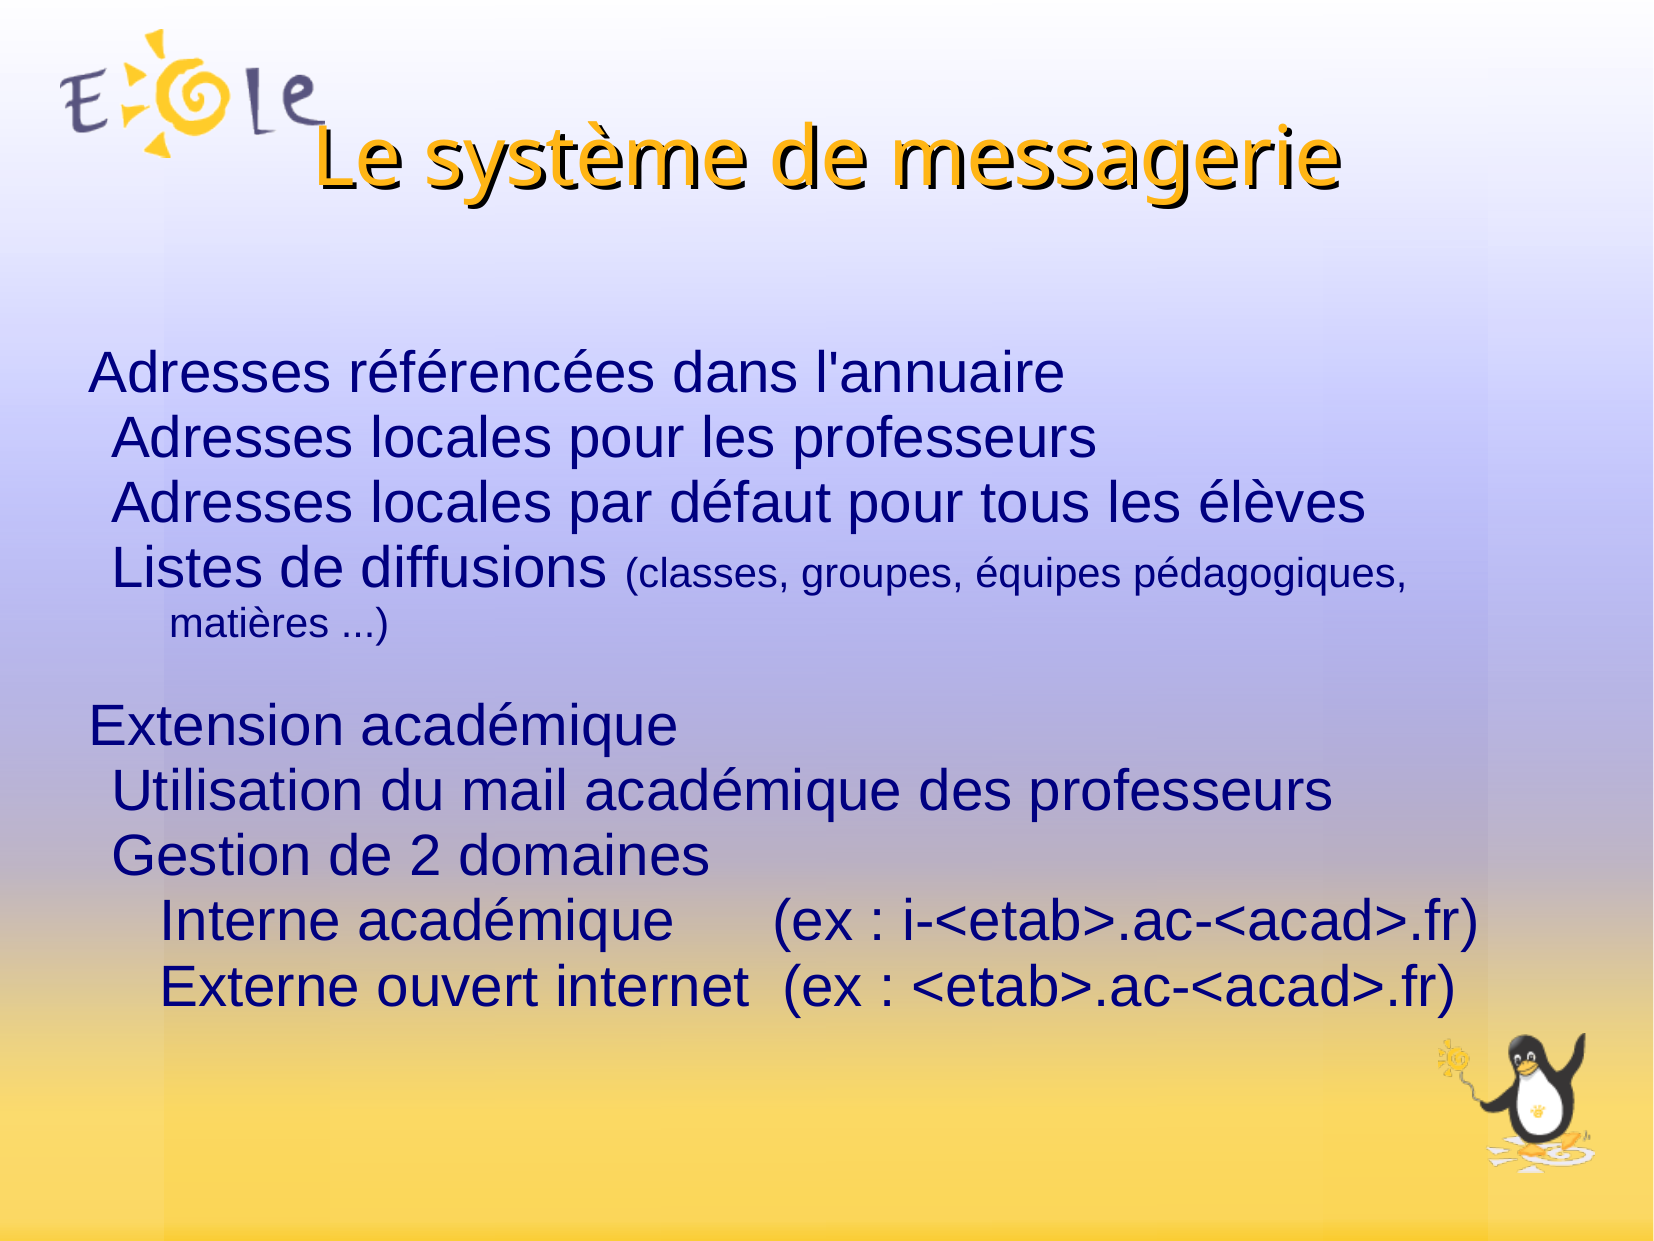

# Le système de messagerie
Adresses référencées dans l'annuaire
Adresses locales pour les professeurs
Adresses locales par défaut pour tous les élèves
Listes de diffusions (classes, groupes, équipes pédagogiques, matières ...)
Extension académique
Utilisation du mail académique des professeurs
Gestion de 2 domaines
Interne académique (ex : i-<etab>.ac-<acad>.fr)
Externe ouvert internet (ex : <etab>.ac-<acad>.fr)